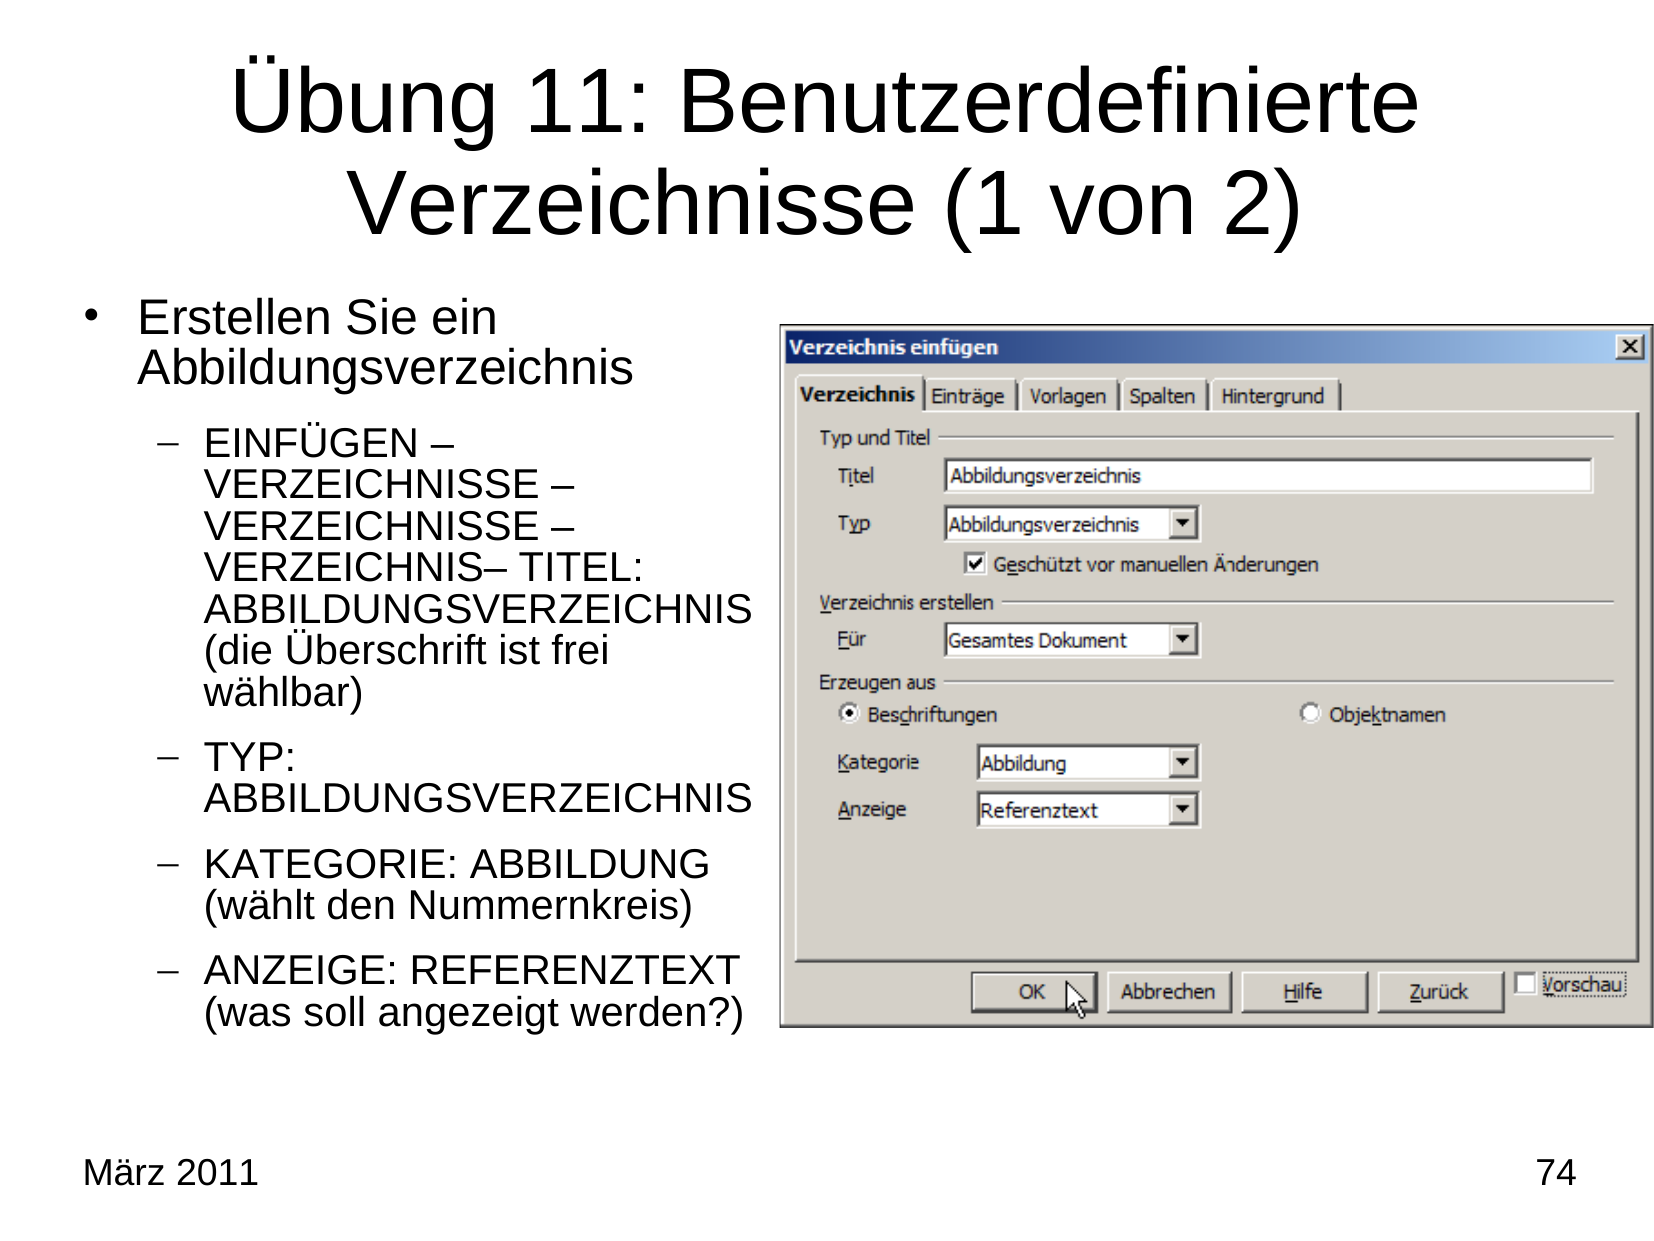

# Übung 11: Benutzerdefinierte Verzeichnisse (1 von 2)
Erstellen Sie ein Abbildungsverzeichnis
EINFÜGEN – VERZEICHNISSE – VERZEICHNISSE – VERZEICHNIS– TITEL: ABBILDUNGSVERZEICHNIS (die Überschrift ist frei wählbar)
TYP: ABBILDUNGSVERZEICHNIS
KATEGORIE: ABBILDUNG (wählt den Nummernkreis)
ANZEIGE: REFERENZTEXT (was soll angezeigt werden?)
März 2011
74